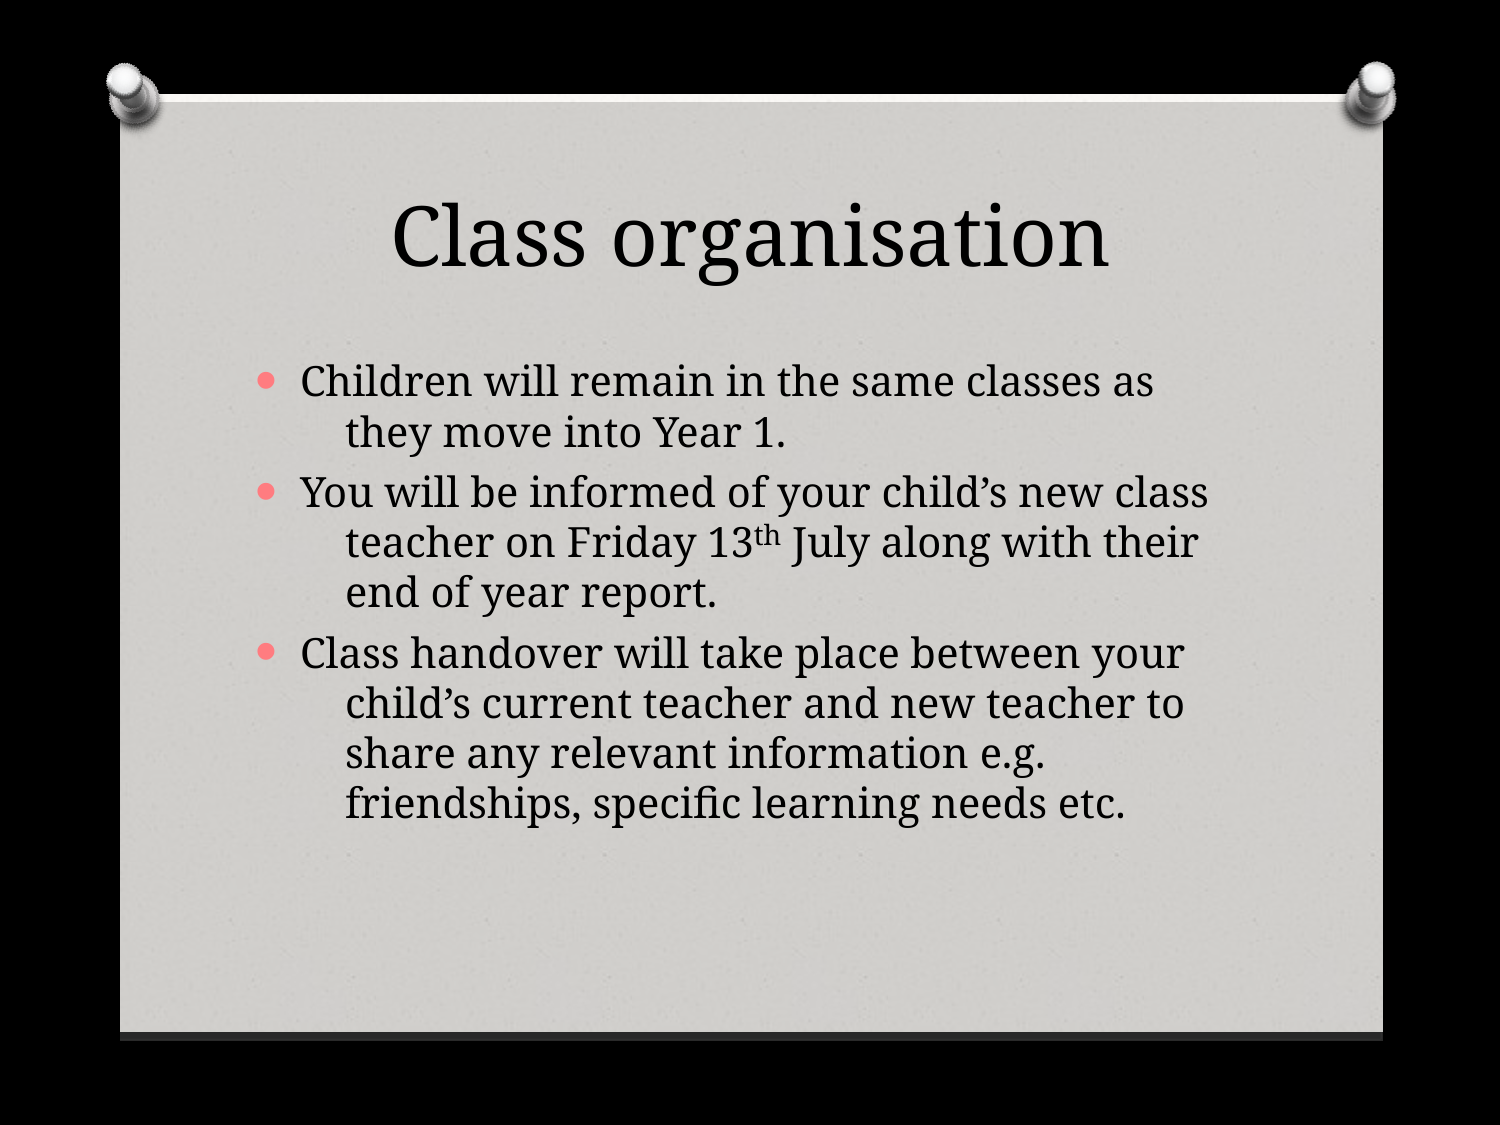

# Class organisation
Children will remain in the same classes as they move into Year 1.
You will be informed of your child’s new class teacher on Friday 13th July along with their end of year report.
Class handover will take place between your child’s current teacher and new teacher to share any relevant information e.g. friendships, specific learning needs etc.